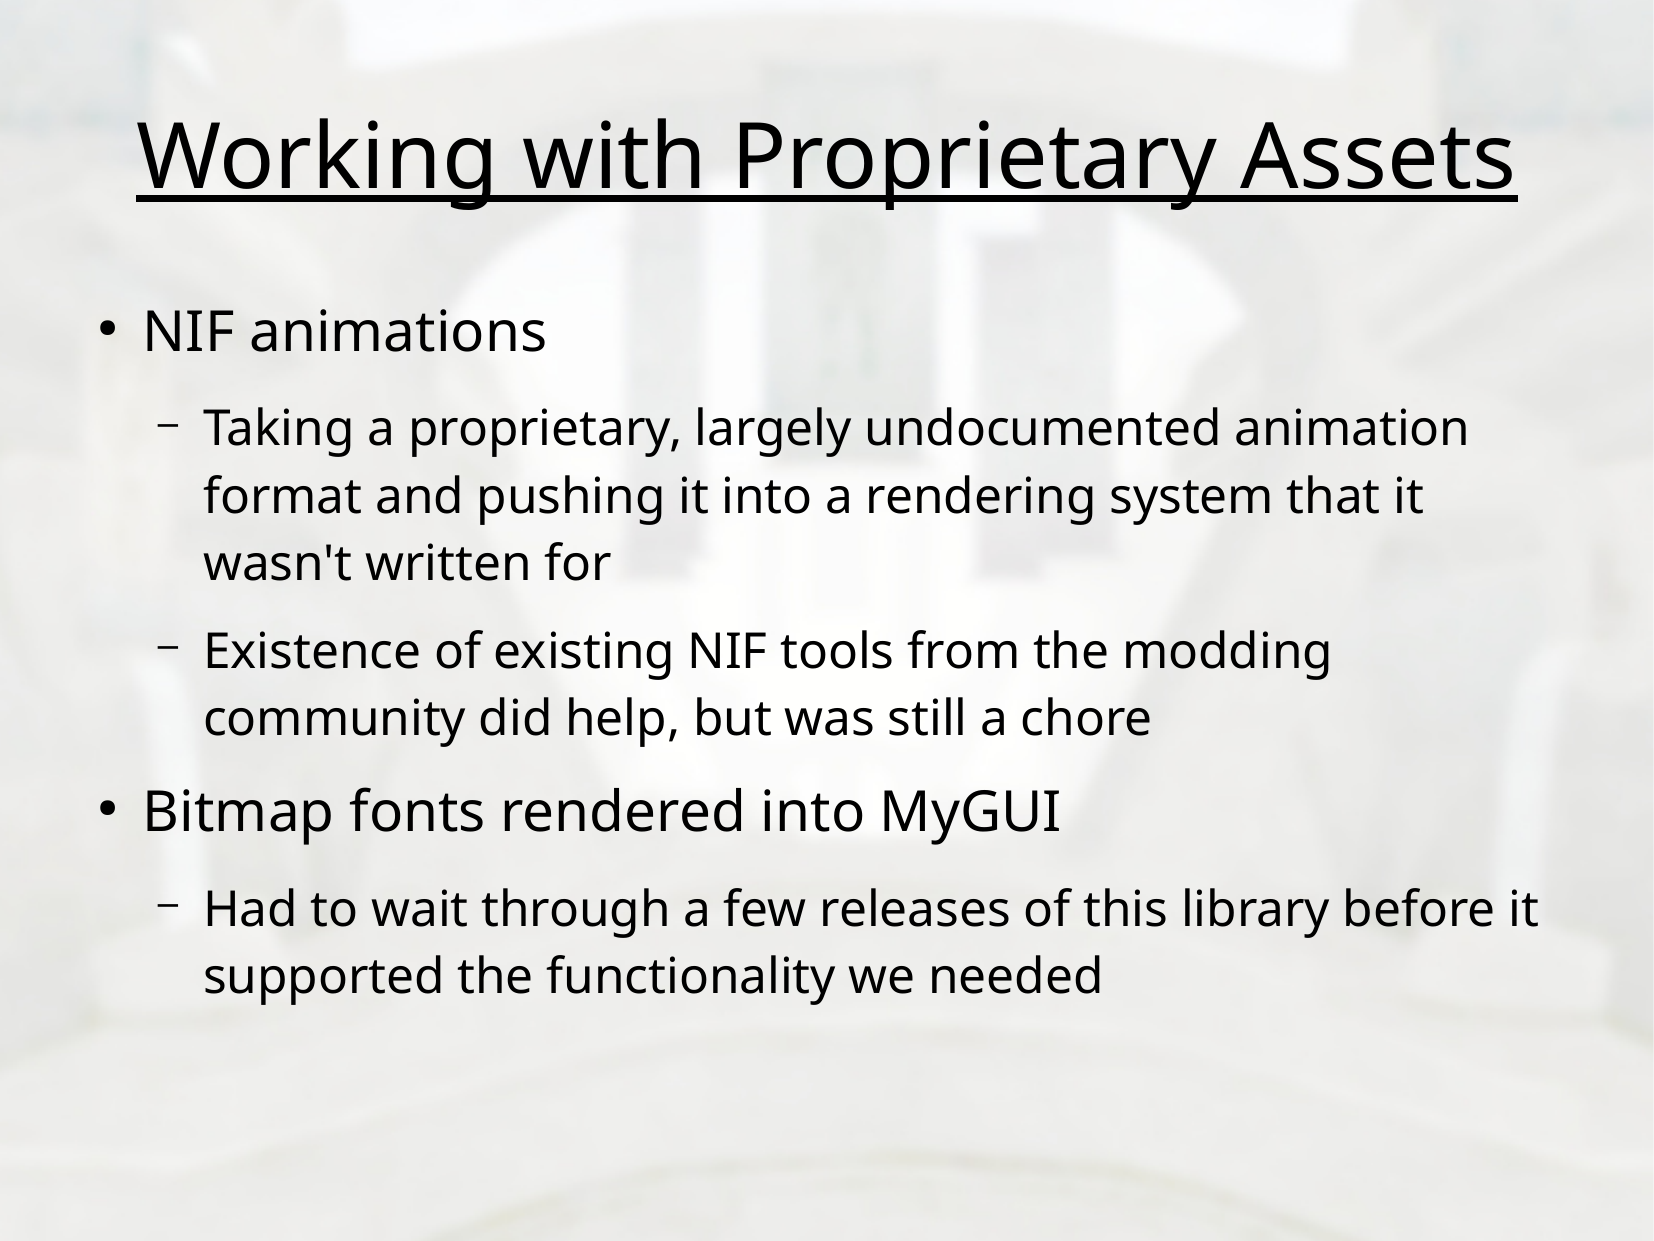

# Working with Proprietary Assets
NIF animations
Taking a proprietary, largely undocumented animation format and pushing it into a rendering system that it wasn't written for
Existence of existing NIF tools from the modding community did help, but was still a chore
Bitmap fonts rendered into MyGUI
Had to wait through a few releases of this library before it supported the functionality we needed